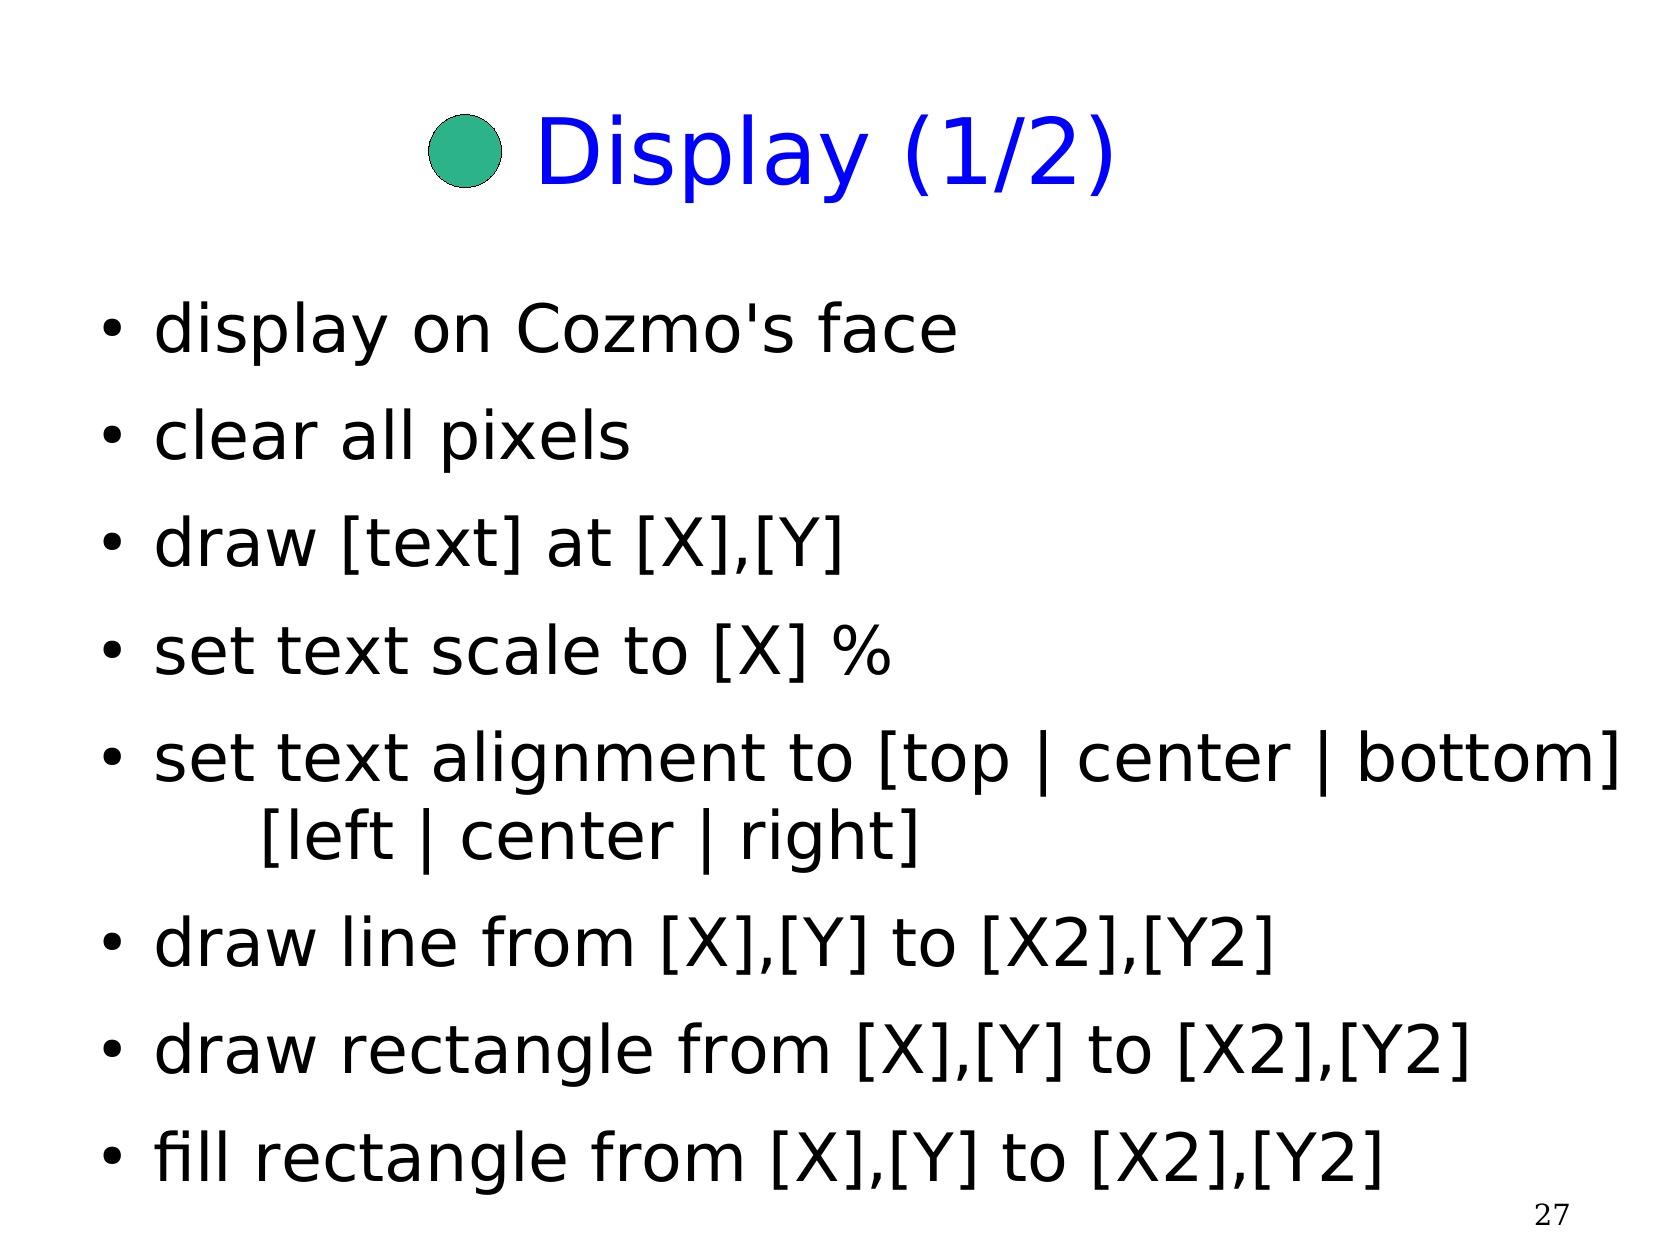

# Display (1/2)
display on Cozmo's face
clear all pixels
draw [text] at [X],[Y]
set text scale to [X] %
set text alignment to [top | center | bottom]
 [left | center | right]
draw line from [X],[Y] to [X2],[Y2]
draw rectangle from [X],[Y] to [X2],[Y2]
fill rectangle from [X],[Y] to [X2],[Y2]
27